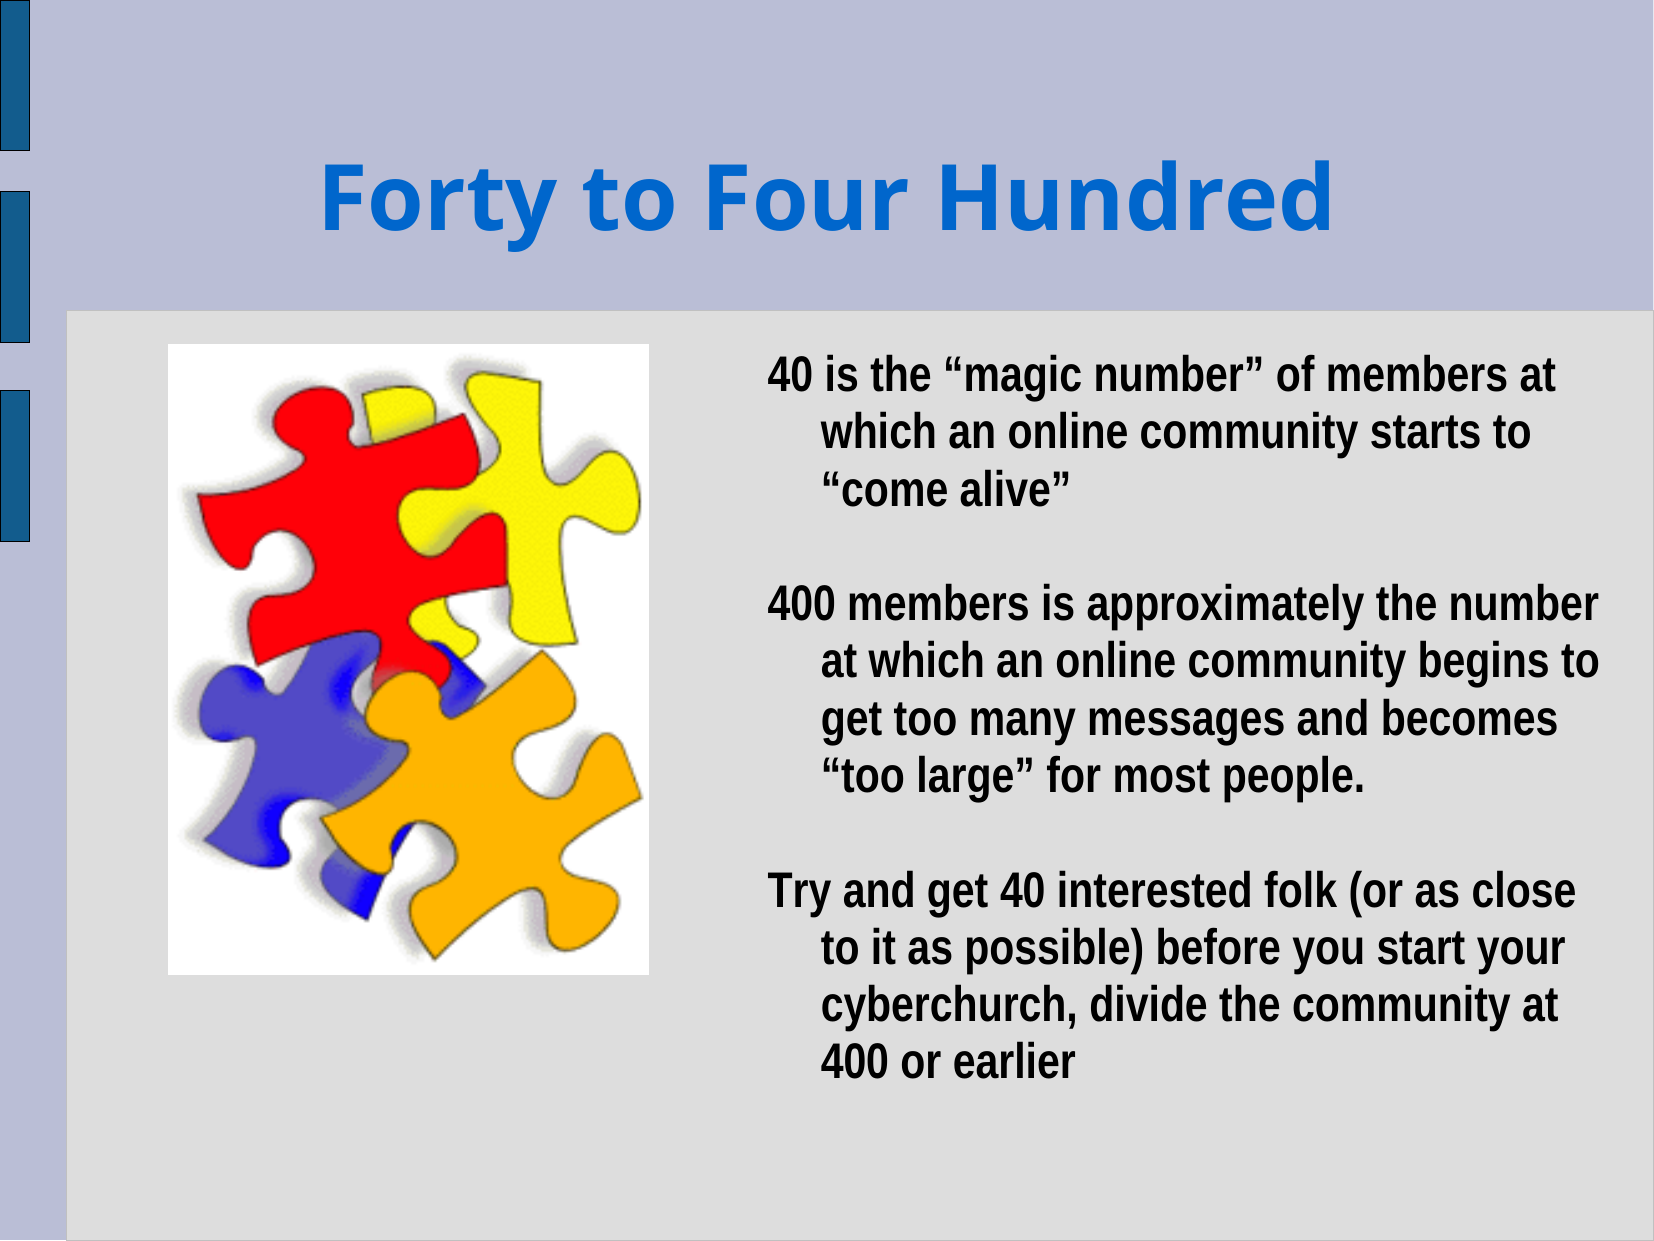

# Forty to Four Hundred
40 is the “magic number” of members at which an online community starts to “come alive”
400 members is approximately the number at which an online community begins to get too many messages and becomes “too large” for most people.
Try and get 40 interested folk (or as close to it as possible) before you start your cyberchurch, divide the community at 400 or earlier